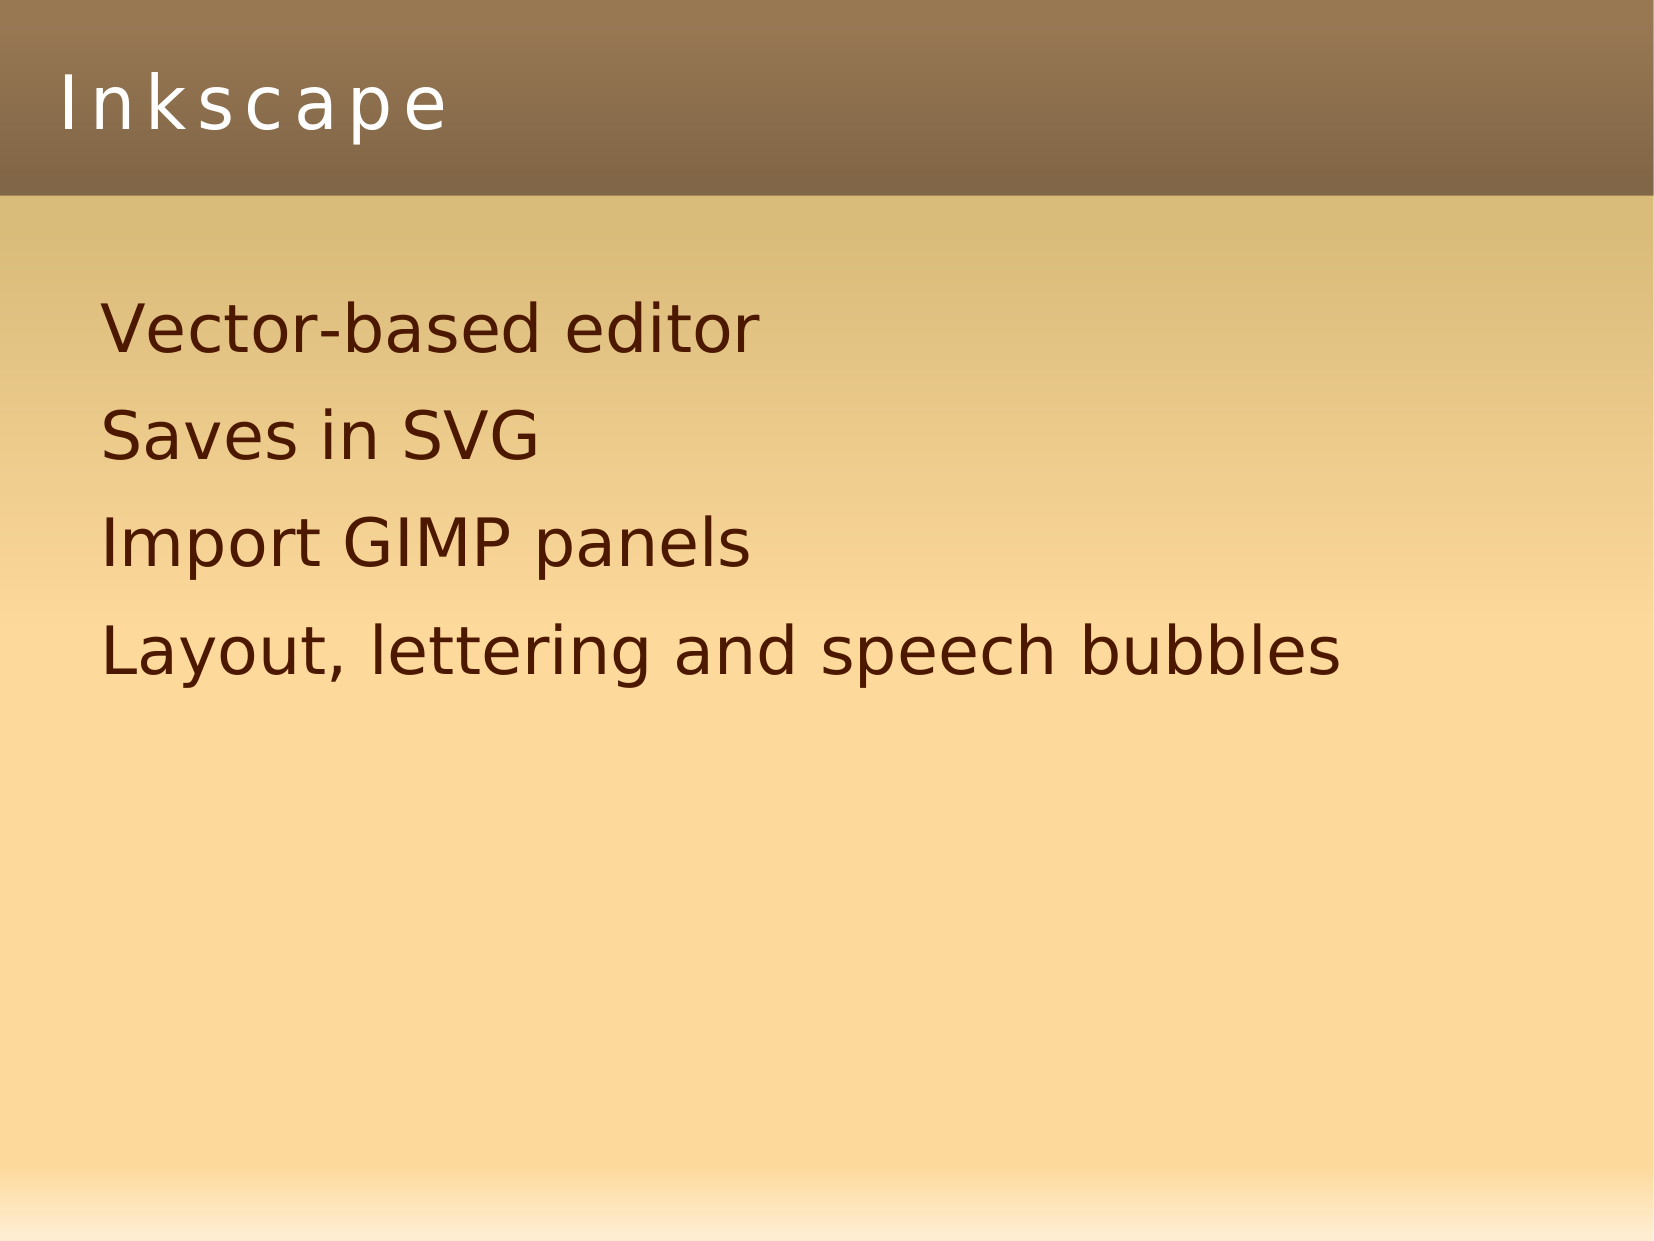

# Inkscape
Vector-based editor
Saves in SVG
Import GIMP panels
Layout, lettering and speech bubbles